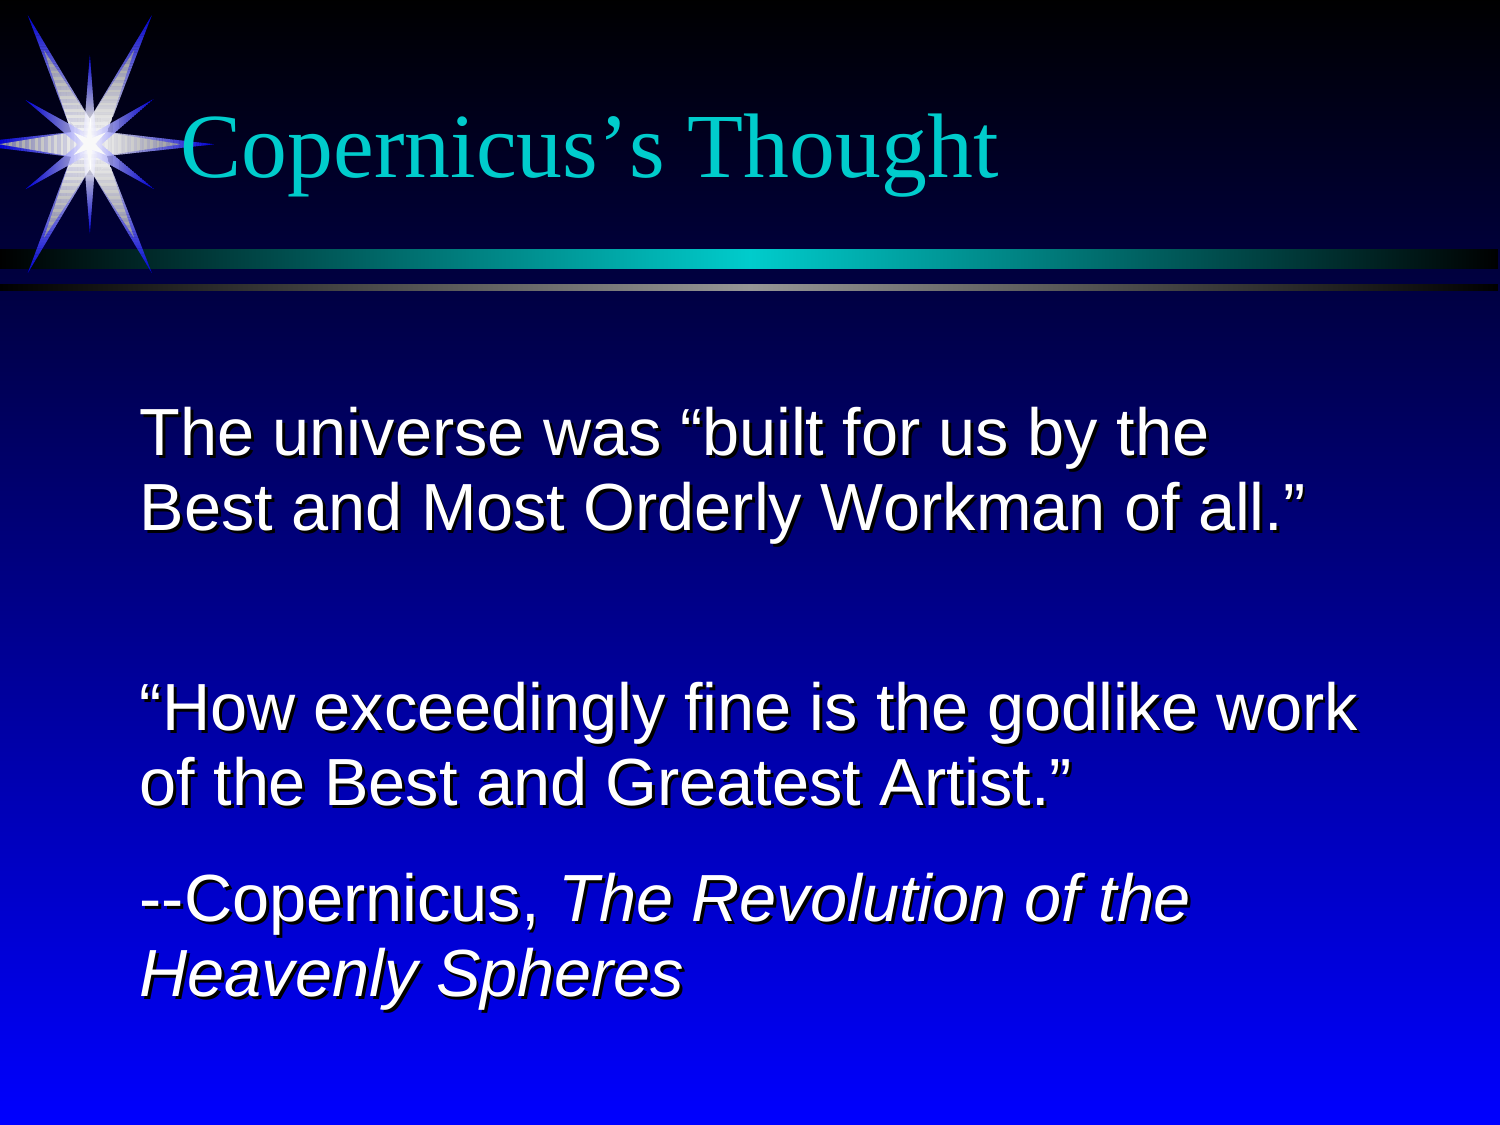

# Copernicus’s Thought
The universe was “built for us by the Best and Most Orderly Workman of all.”
“How exceedingly fine is the godlike work of the Best and Greatest Artist.”
--Copernicus, The Revolution of the Heavenly Spheres